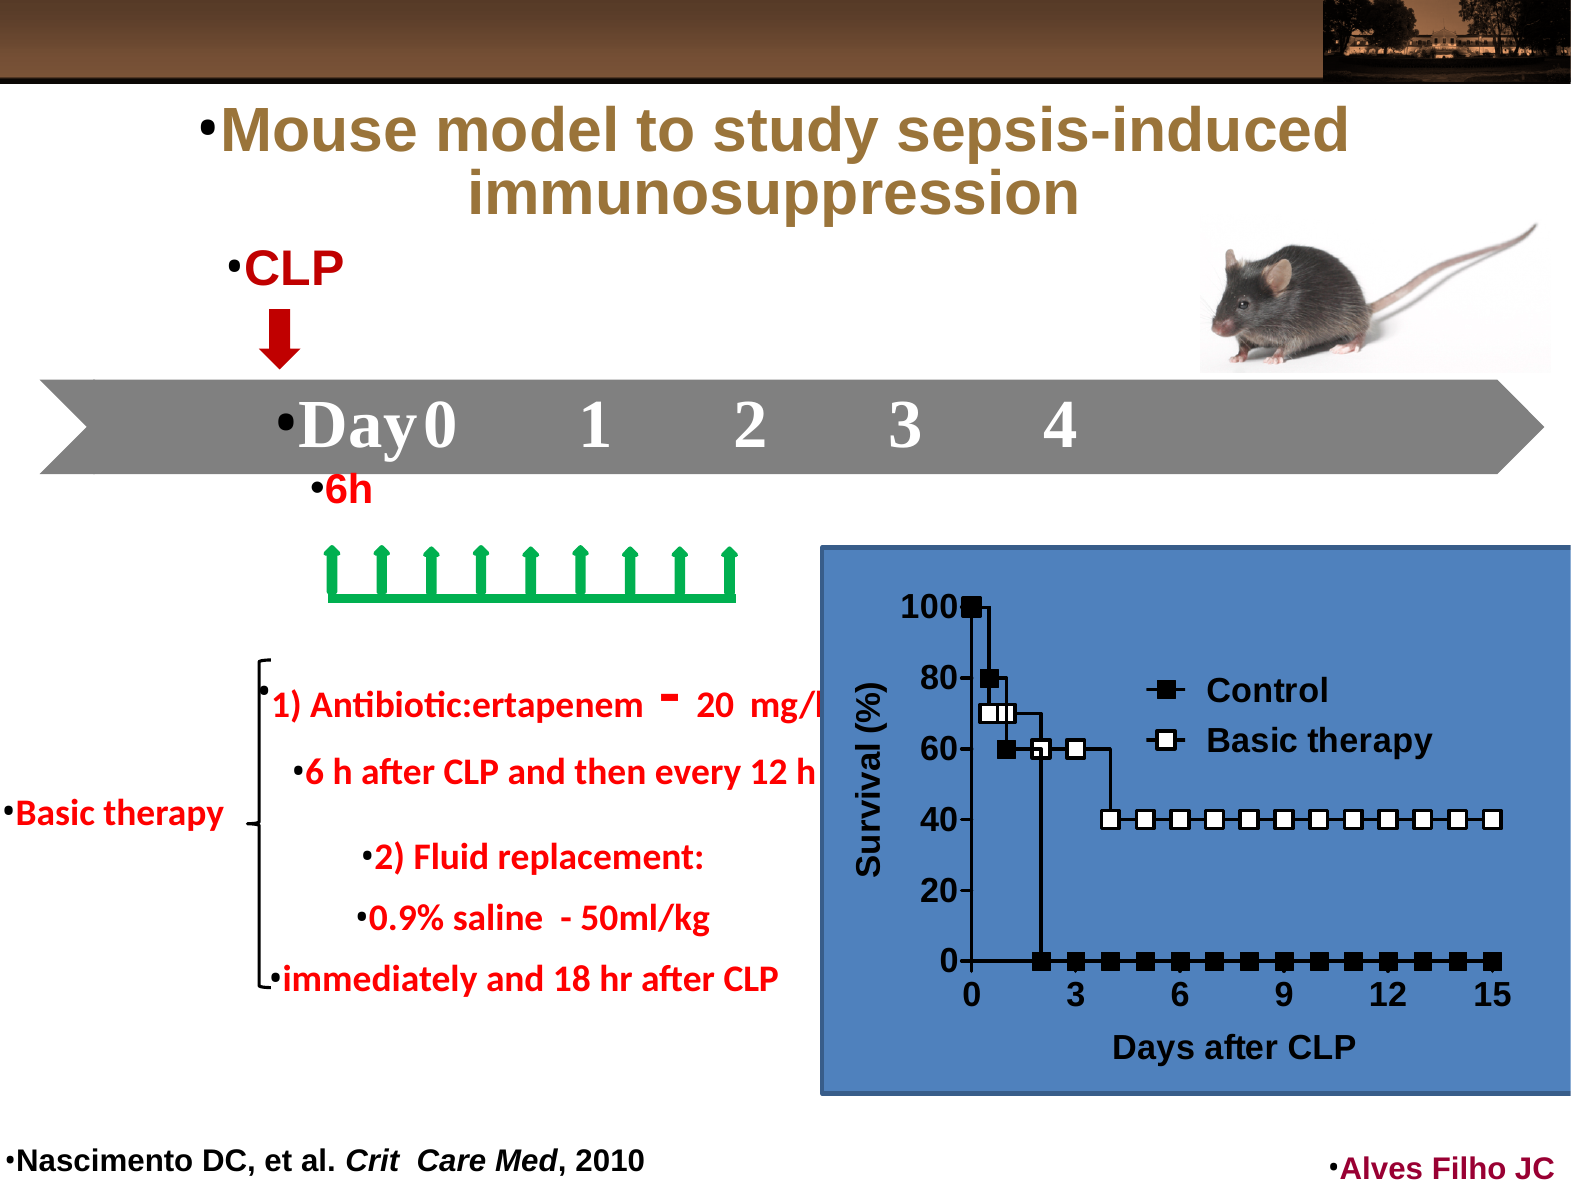

Mouse model to study sepsis-induced immunosuppression
CLP
Day	0 1 2 3 4
6h
1) Antibiotic:ertapenem - 20 mg/kg
6 h after CLP and then every 12 h
Basic therapy
2) Fluid replacement:
0.9% saline - 50ml/kg
immediately and 18 hr after CLP
Nascimento DC, et al. Crit Care Med, 2010
Alves Filho JC